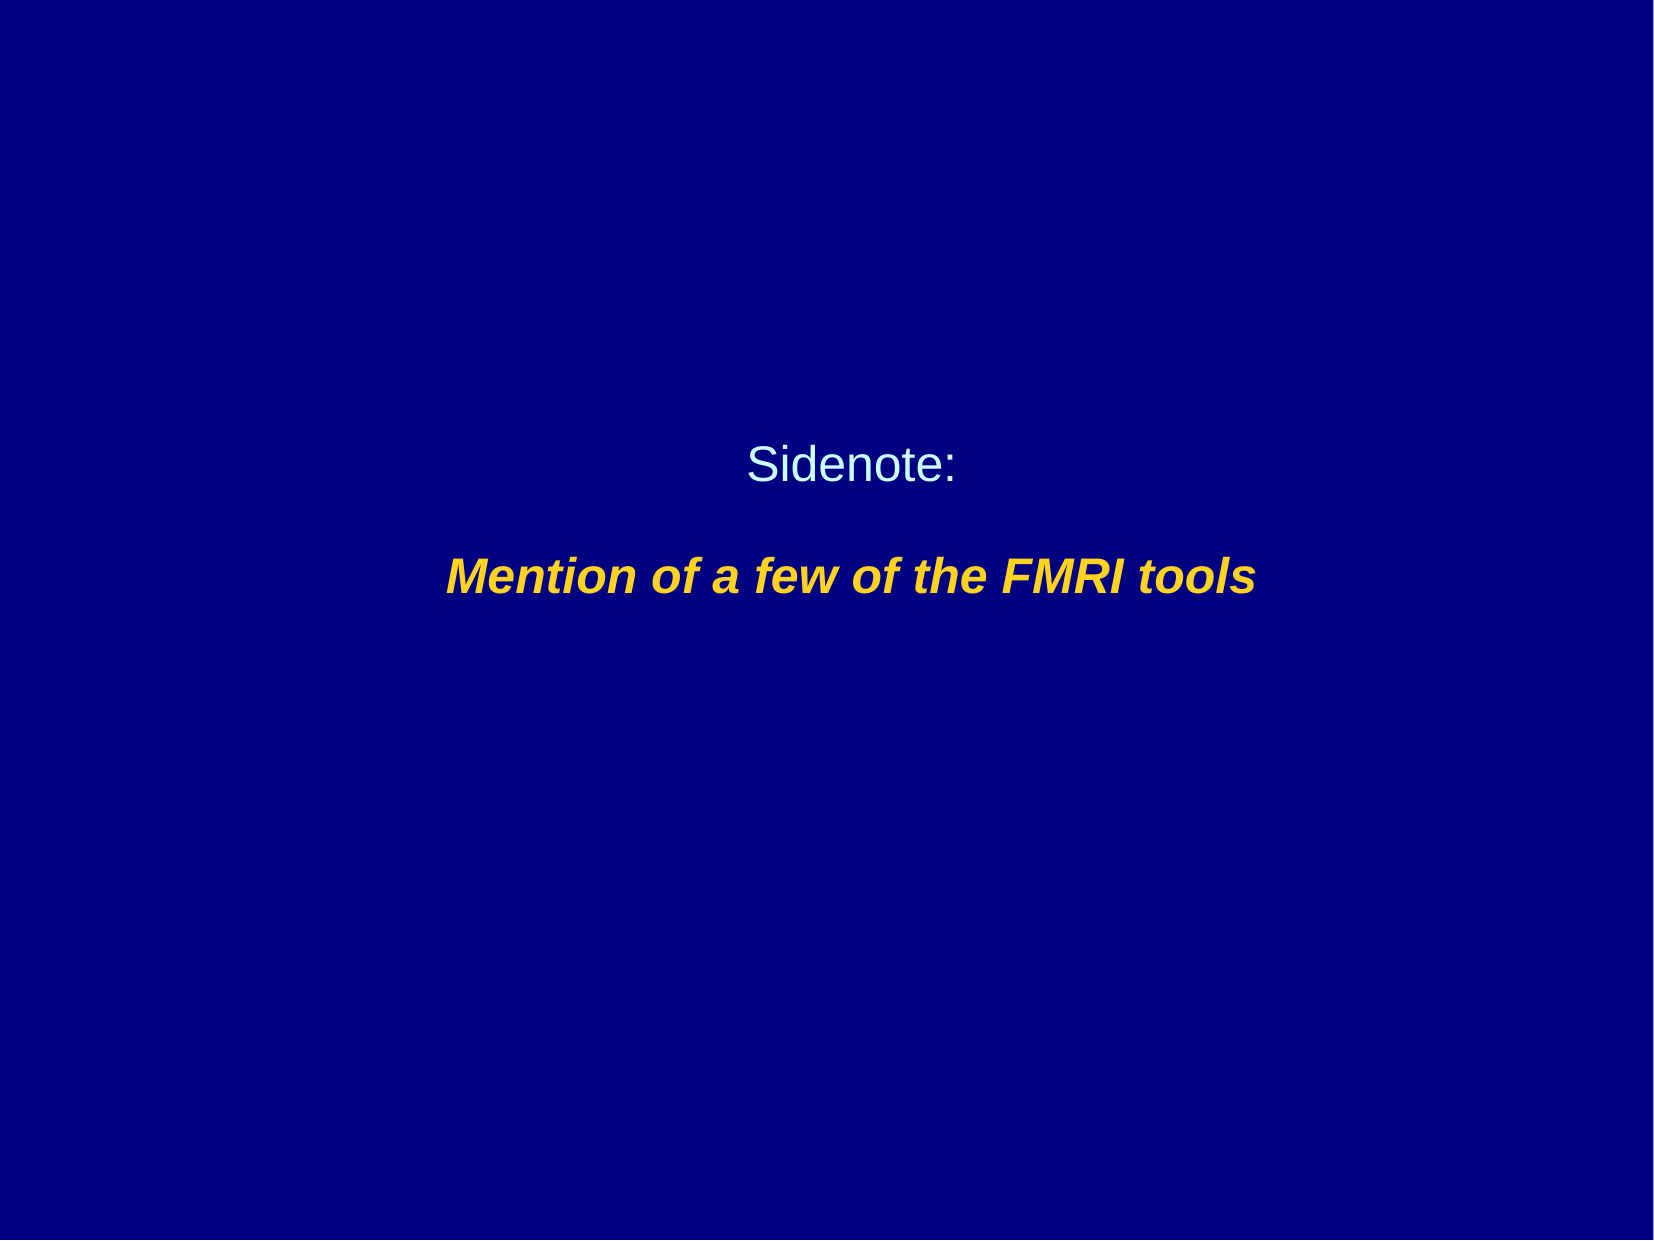

Sidenote:
Mention of a few of the FMRI tools